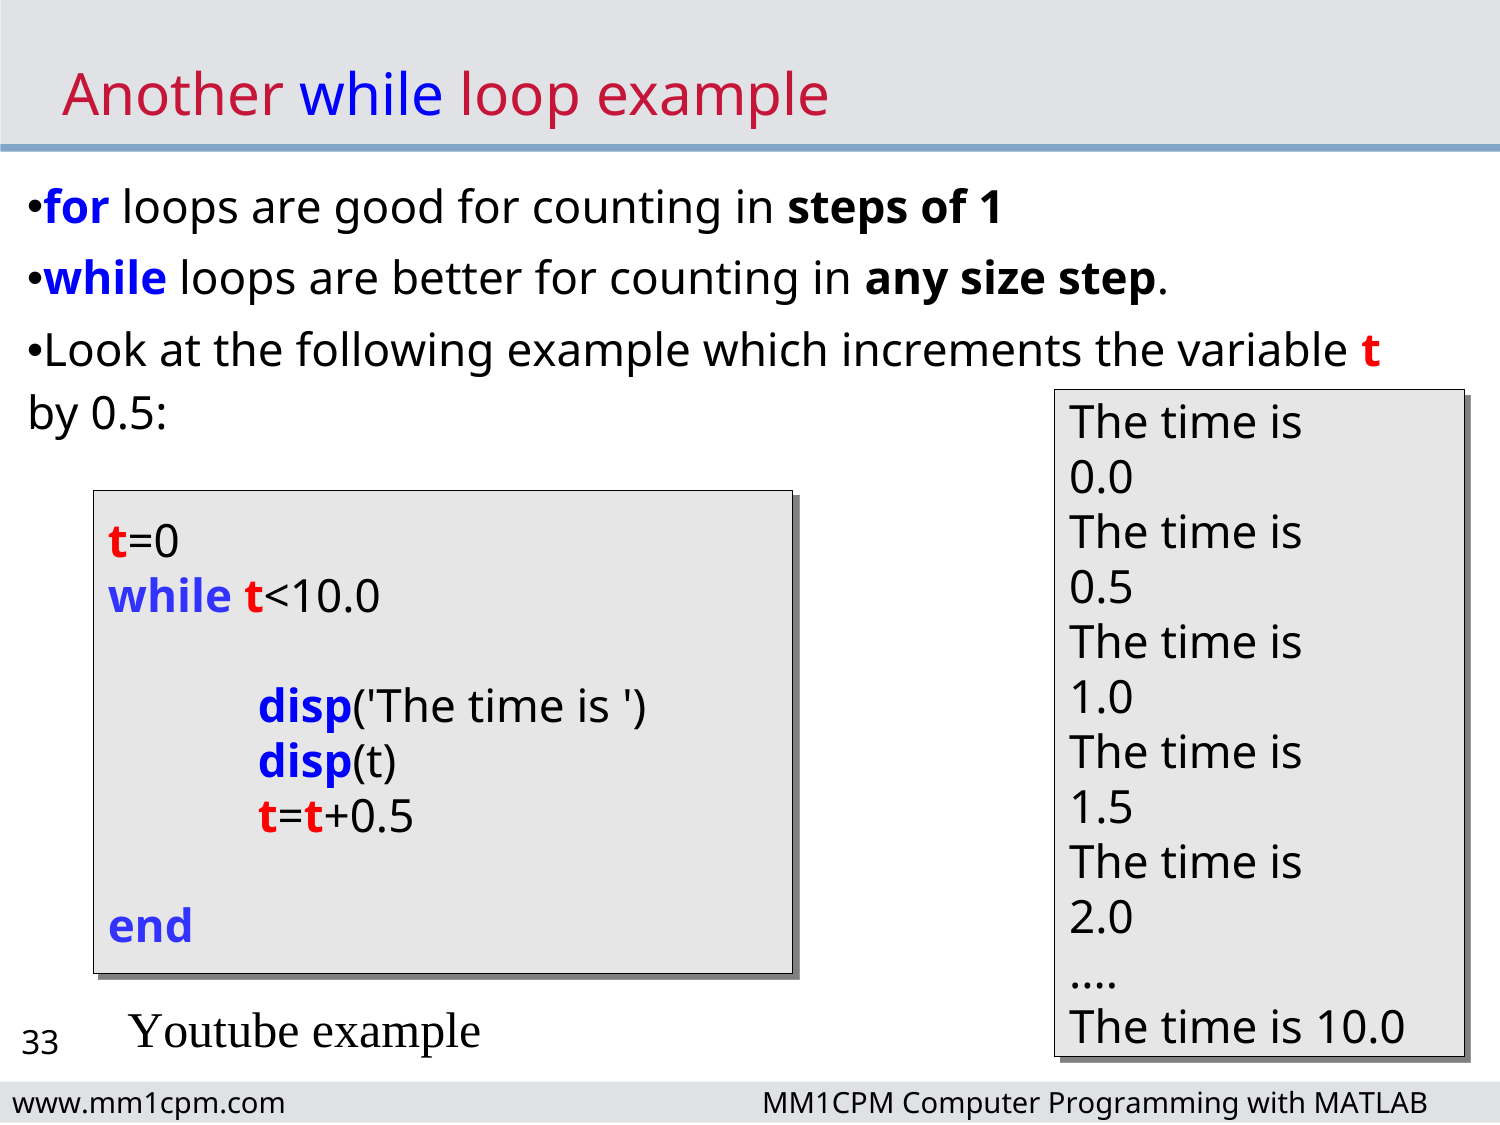

# Another while loop example
for loops are good for counting in steps of 1
while loops are better for counting in any size step.
Look at the following example which increments the variable t by 0.5:
The time is
0.0
The time is
0.5
The time is
1.0
The time is
1.5
The time is
2.0
....
The time is 10.0
t=0
while t<10.0
	disp('The time is ')
	disp(t)
	t=t+0.5
end
Youtube example